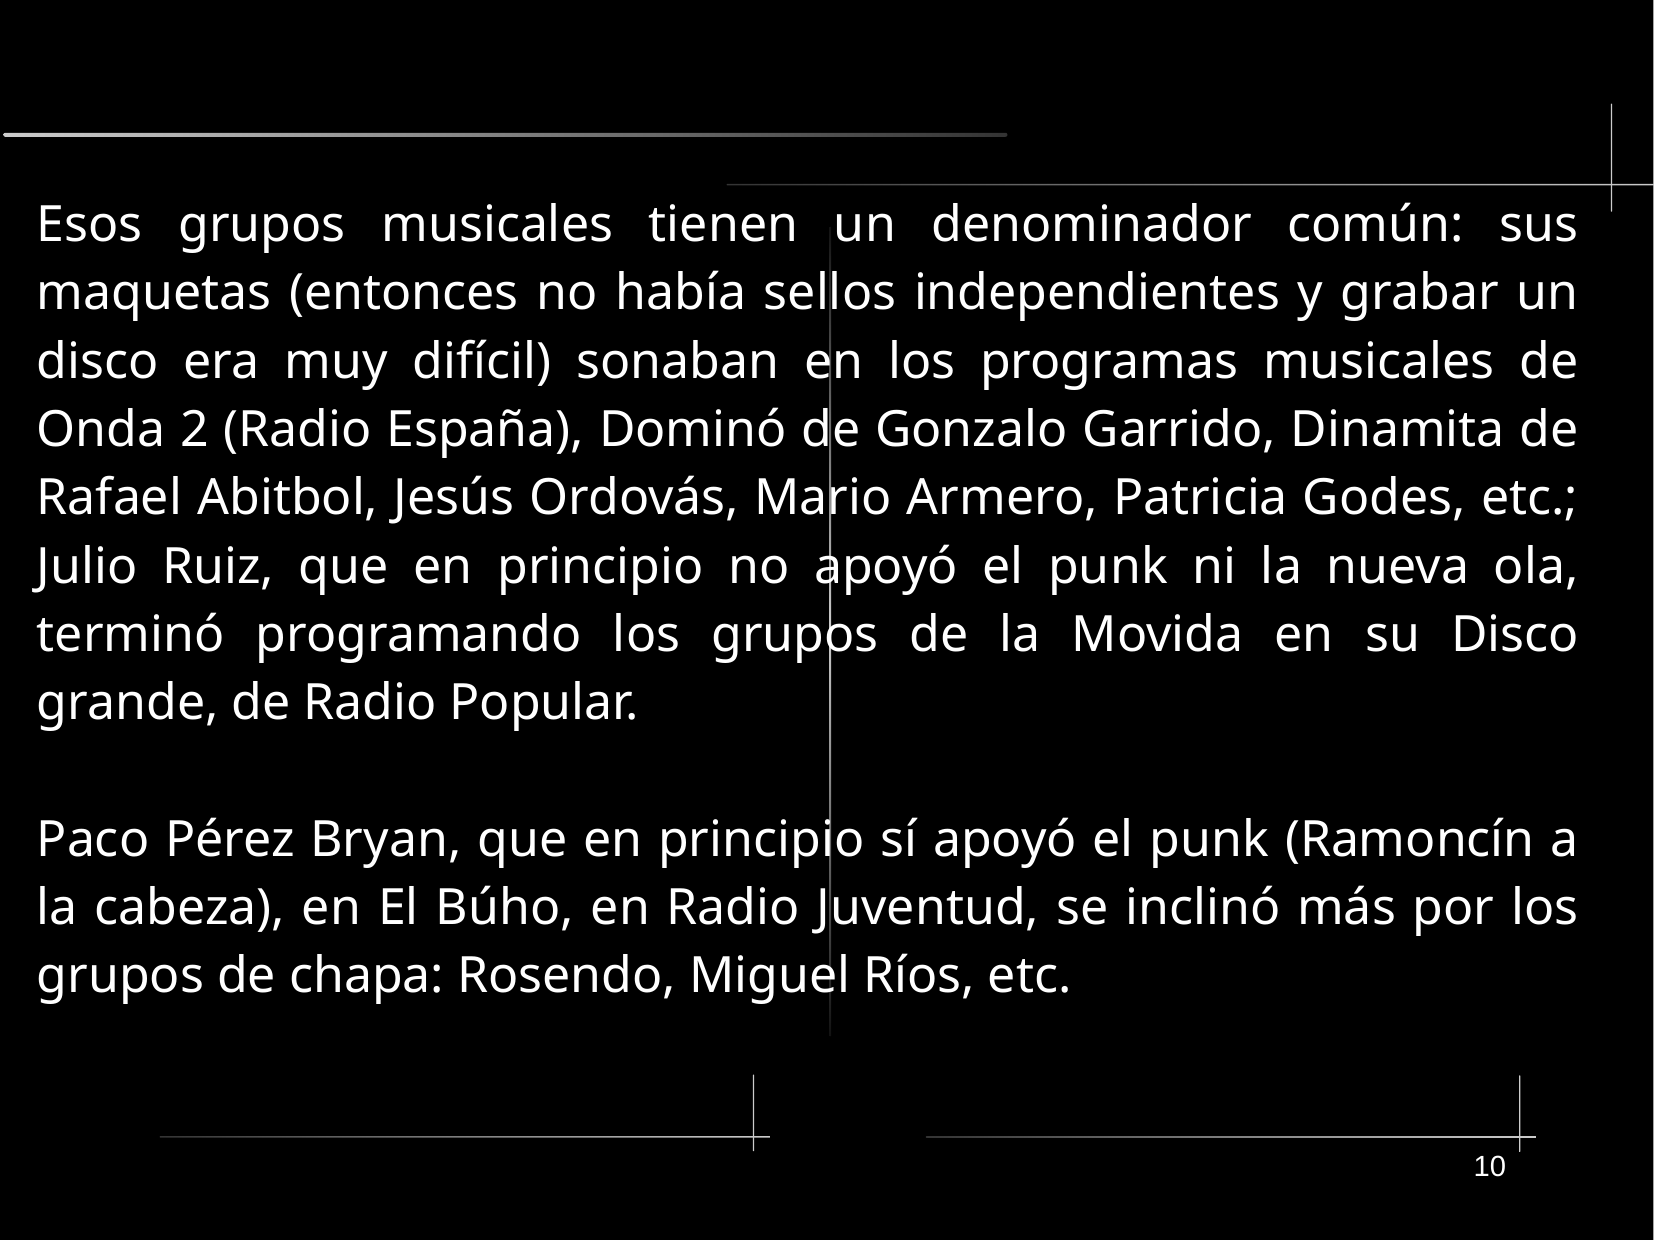

Esos grupos musicales tienen un denominador común: sus maquetas (entonces no había sellos independientes y grabar un disco era muy difícil) sonaban en los programas musicales de Onda 2 (Radio España), Dominó de Gonzalo Garrido, Dinamita de Rafael Abitbol, Jesús Ordovás, Mario Armero, Patricia Godes, etc.; Julio Ruiz, que en principio no apoyó el punk ni la nueva ola, terminó programando los grupos de la Movida en su Disco grande, de Radio Popular.
Paco Pérez Bryan, que en principio sí apoyó el punk (Ramoncín a la cabeza), en El Búho, en Radio Juventud, se inclinó más por los grupos de chapa: Rosendo, Miguel Ríos, etc.
10